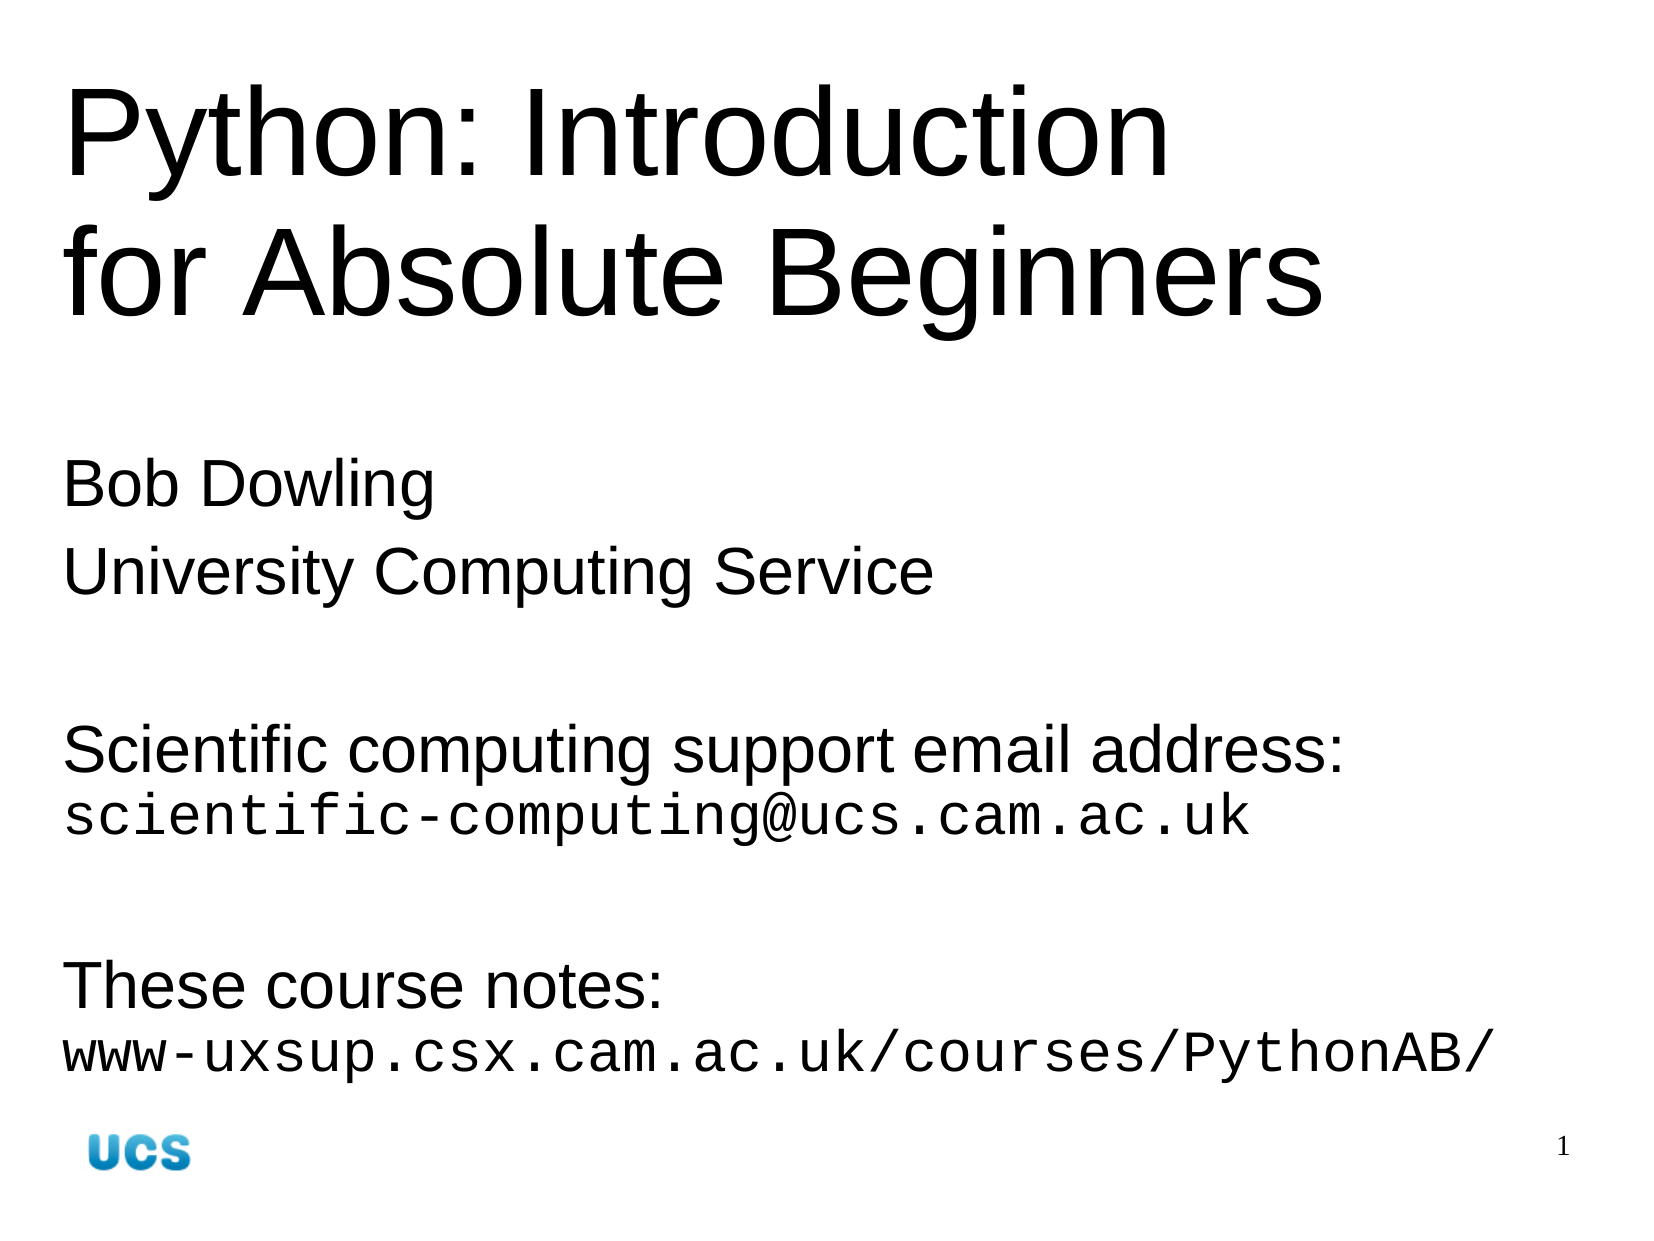

Python: Introduction
for Absolute Beginners
Bob Dowling
University Computing Service
Scientific computing support email address:
scientific-computing@ucs.cam.ac.uk
These course notes:
www-uxsup.csx.cam.ac.uk/courses/PythonAB/
1